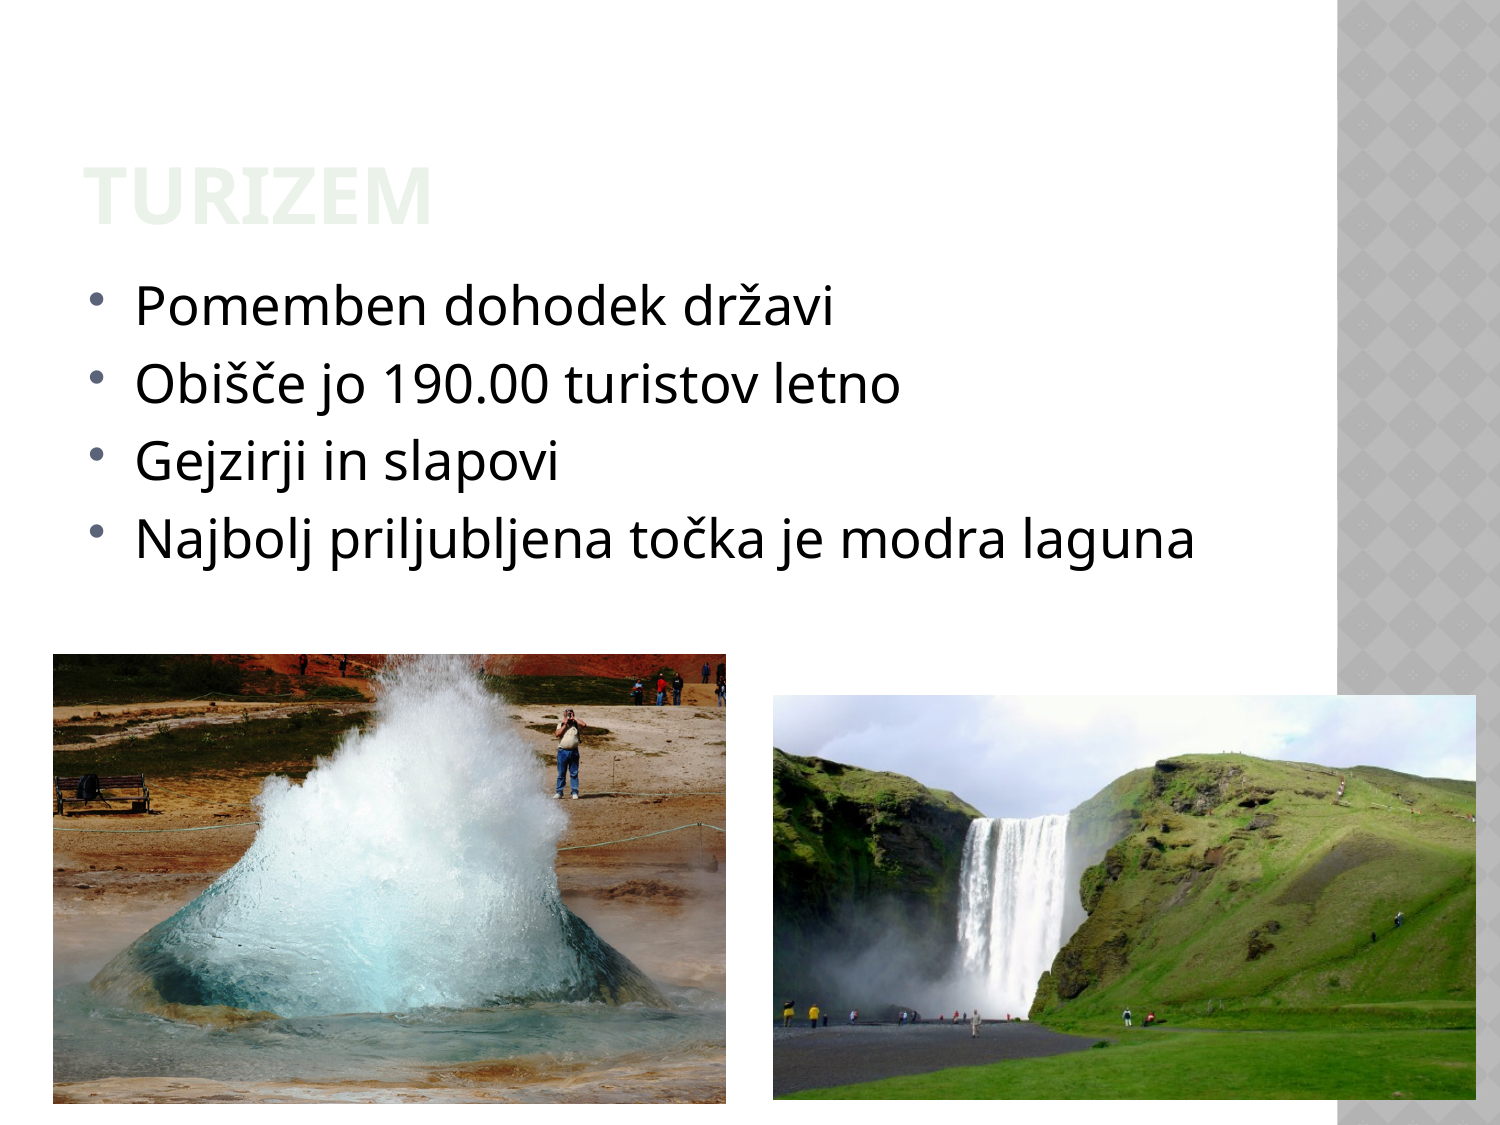

# Turizem
Pomemben dohodek državi
Obišče jo 190.00 turistov letno
Gejzirji in slapovi
Najbolj priljubljena točka je modra laguna